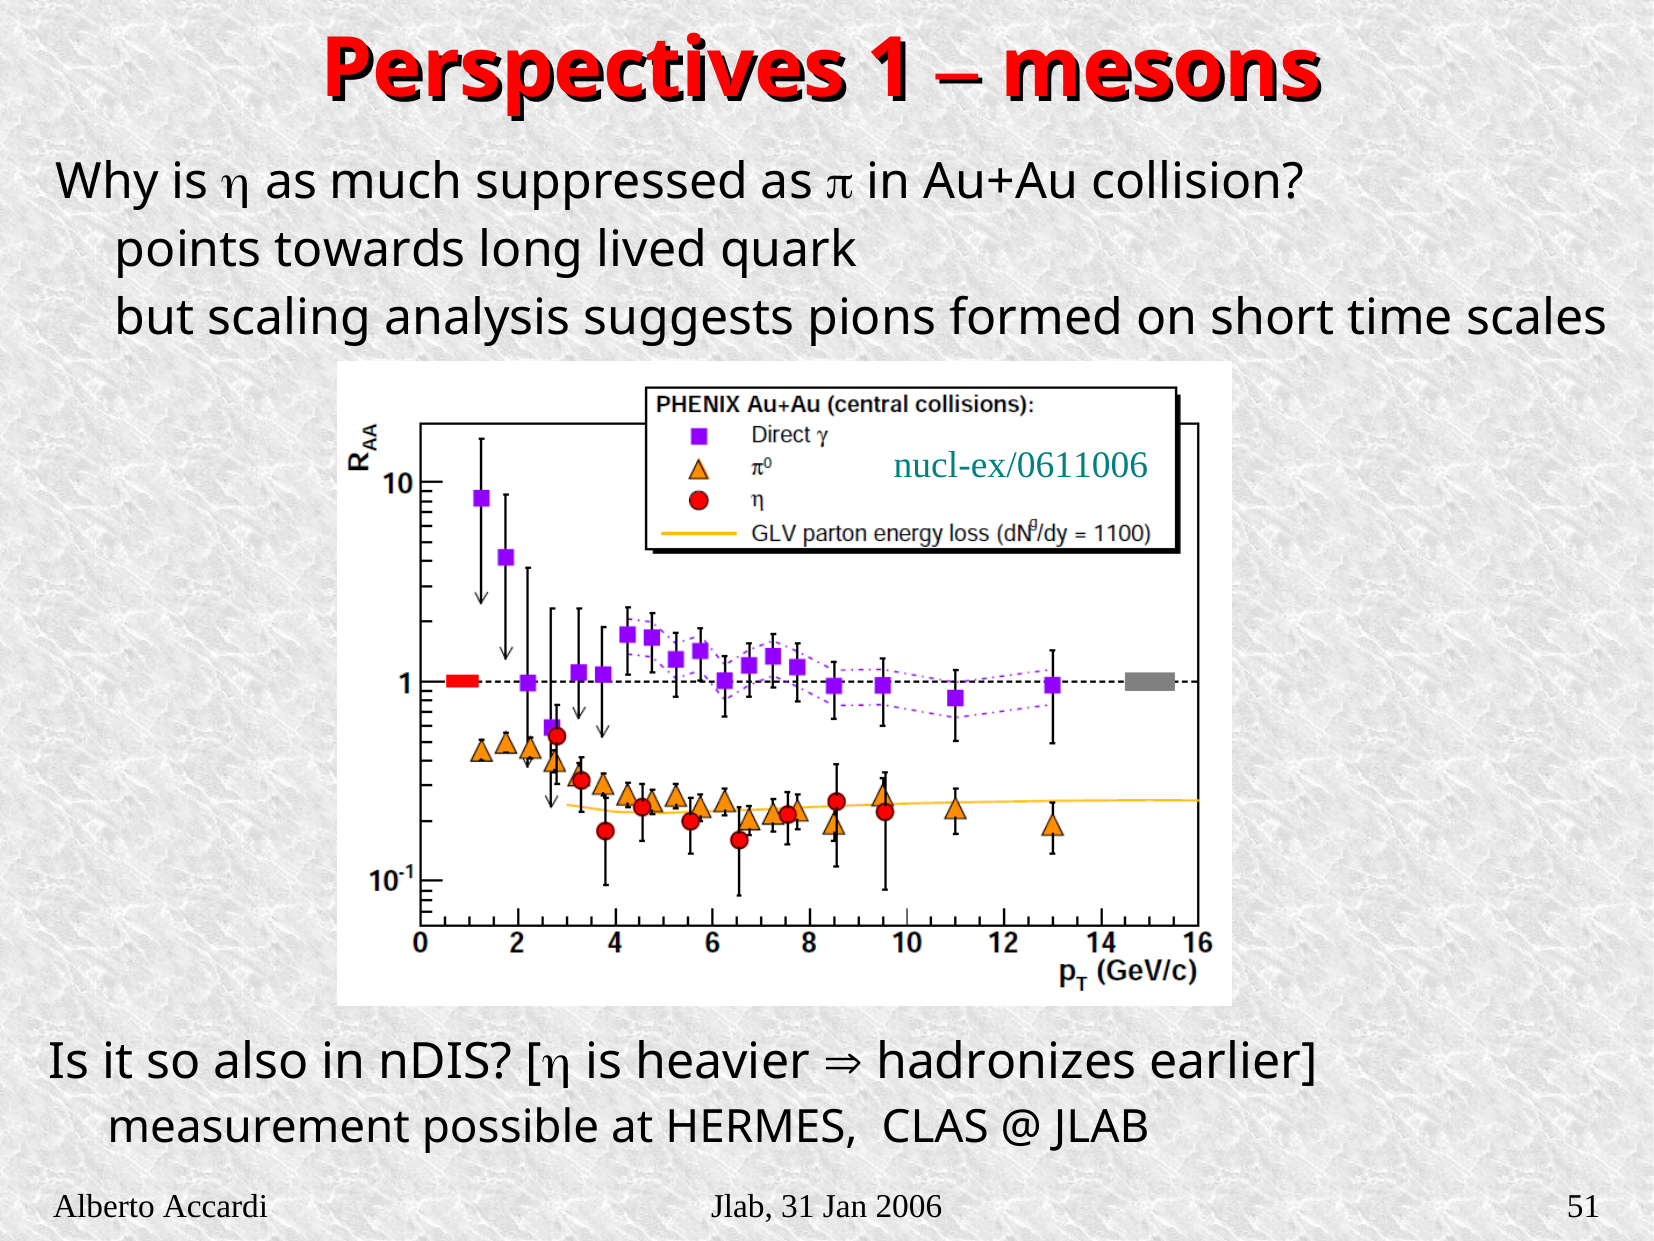

Perspectives 1 – mesons
Why is h as much suppressed as p in Au+Au collision?
points towards long lived quark
but scaling analysis suggests pions formed on short time scales
nucl-ex/0611006
Is it so also in nDIS? [h is heavier  hadronizes earlier]
measurement possible at HERMES, CLAS @ JLAB
Alberto Accardi
Hot Quarks 2006
51